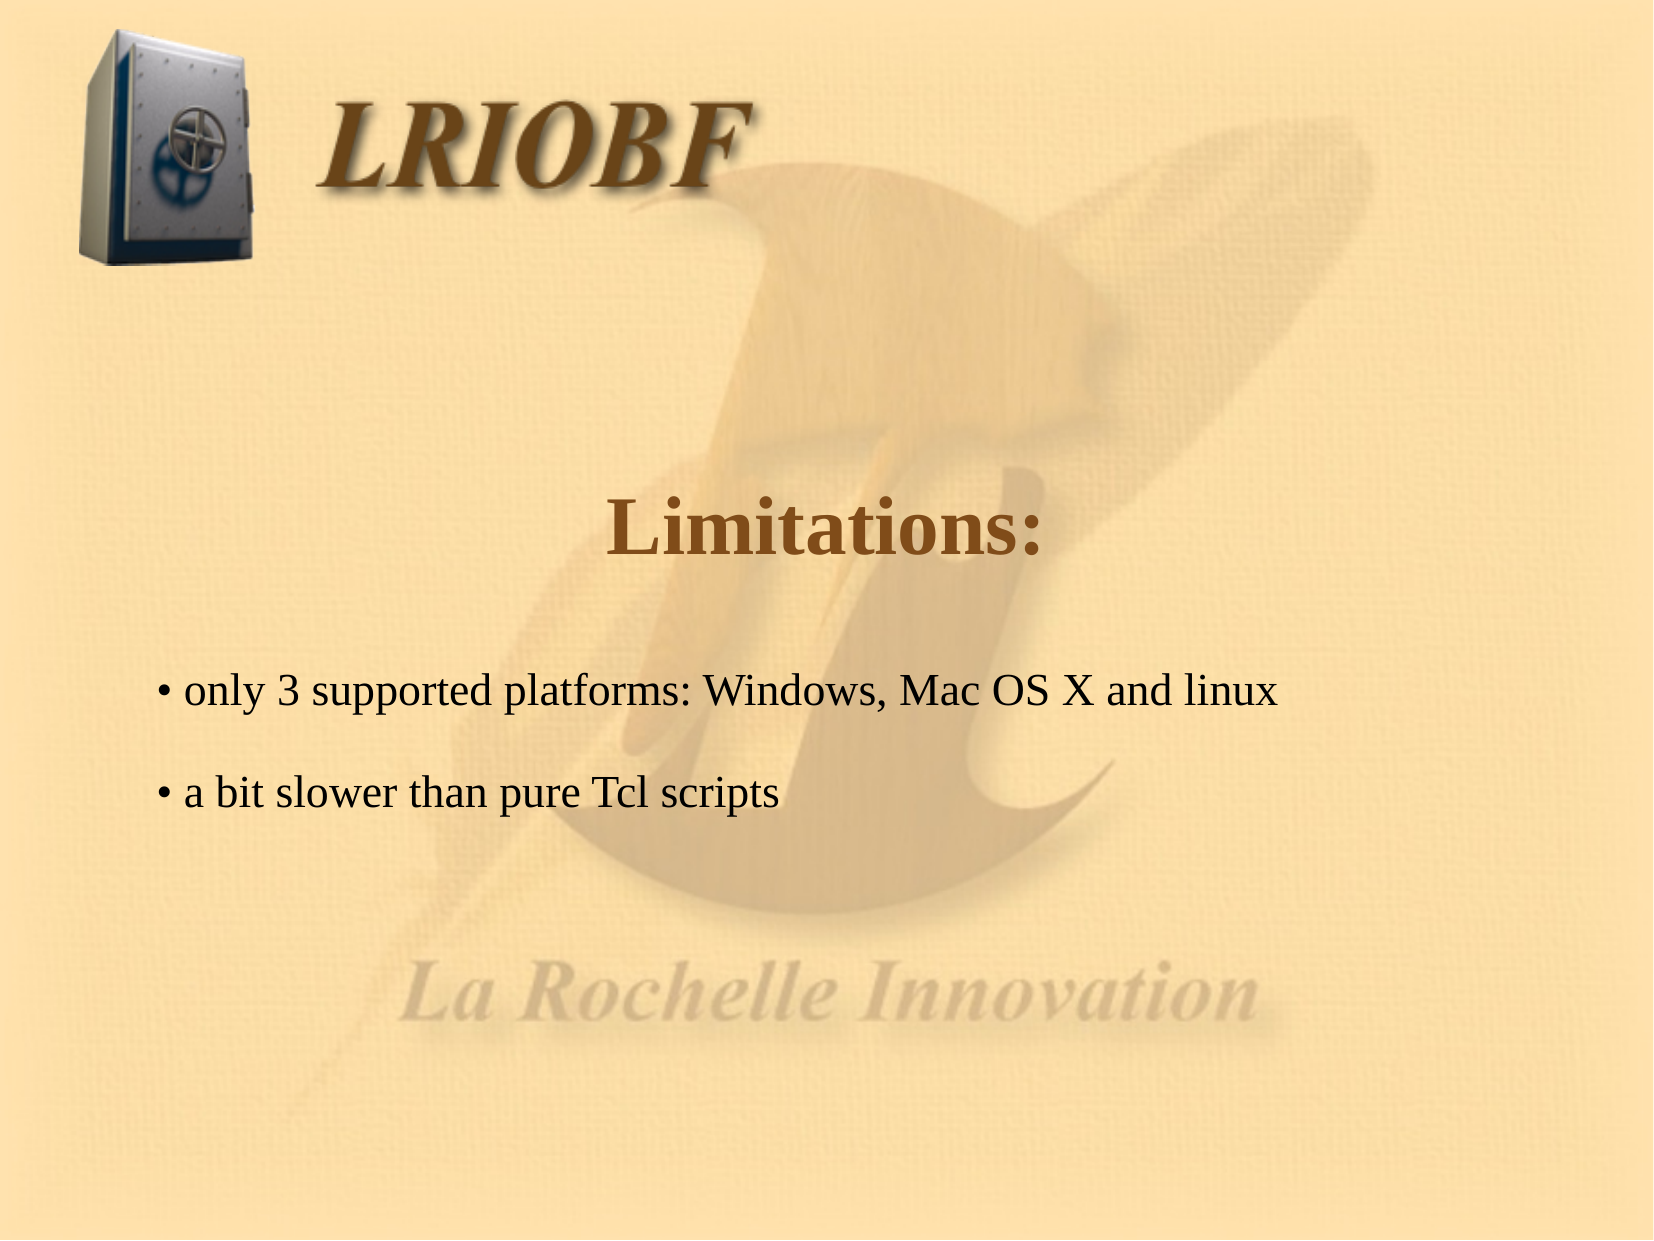

# Limitations:
	• only 3 supported platforms: Windows, Mac OS X and linux
	• a bit slower than pure Tcl scripts